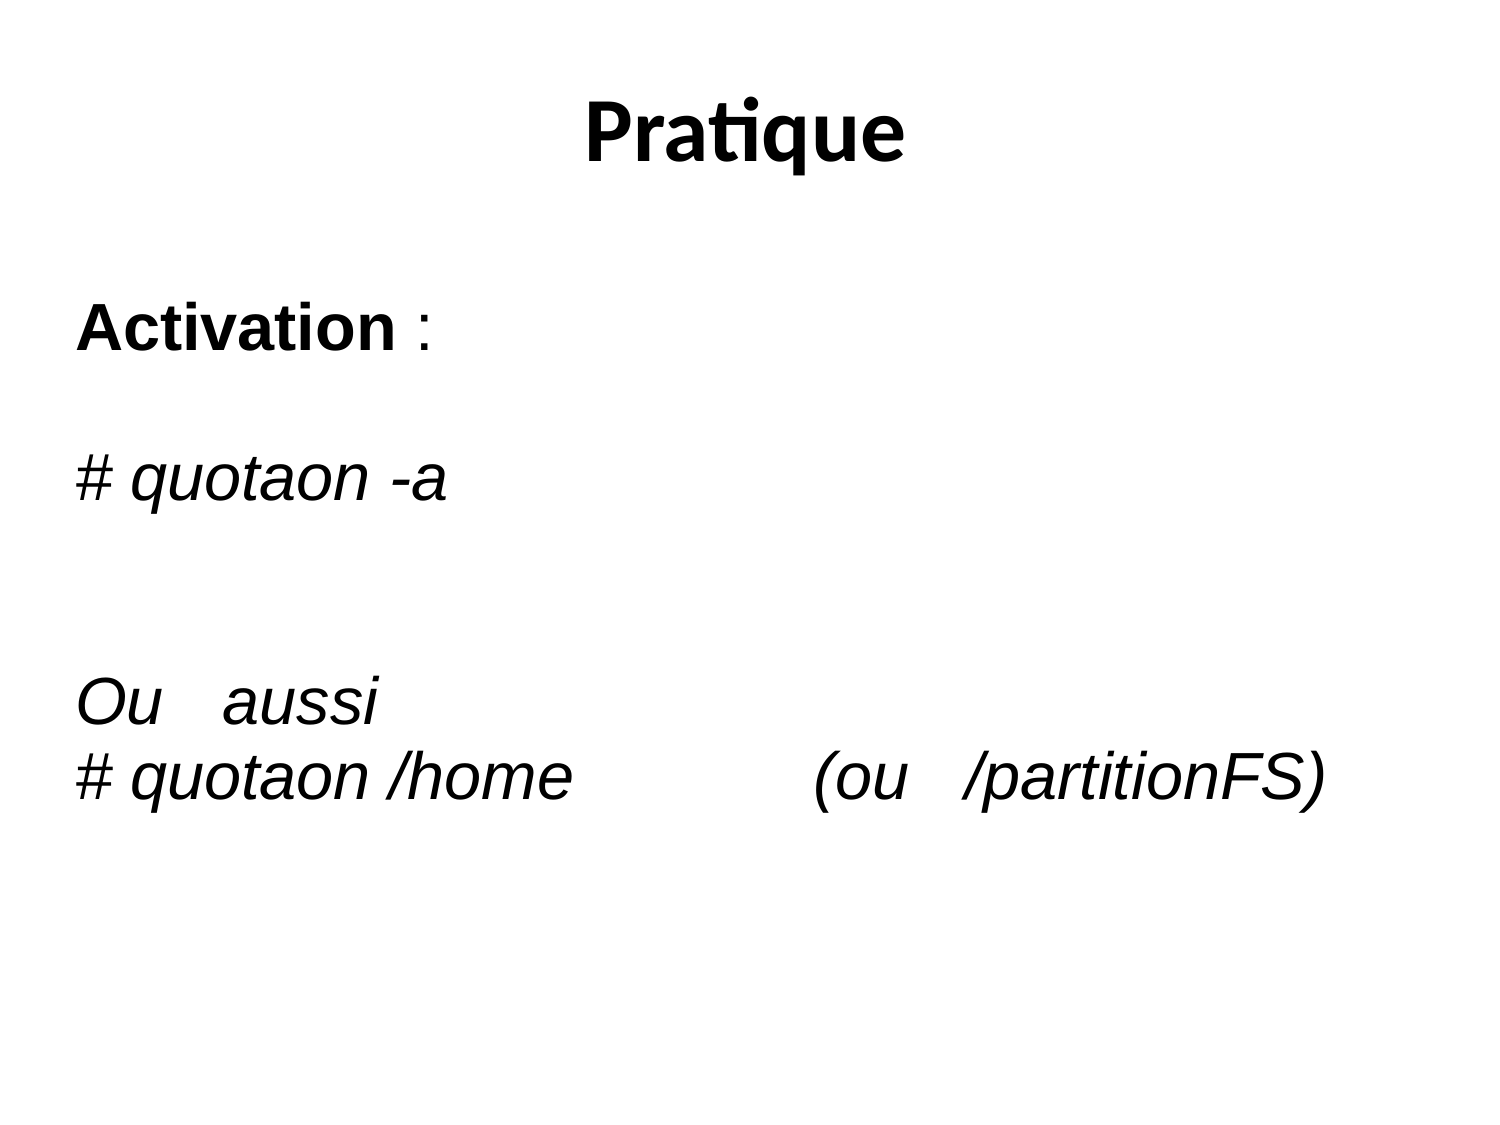

# Pratique
Activation :
# quotaon -a
Ou 	aussi
# quotaon /home (ou /partitionFS)